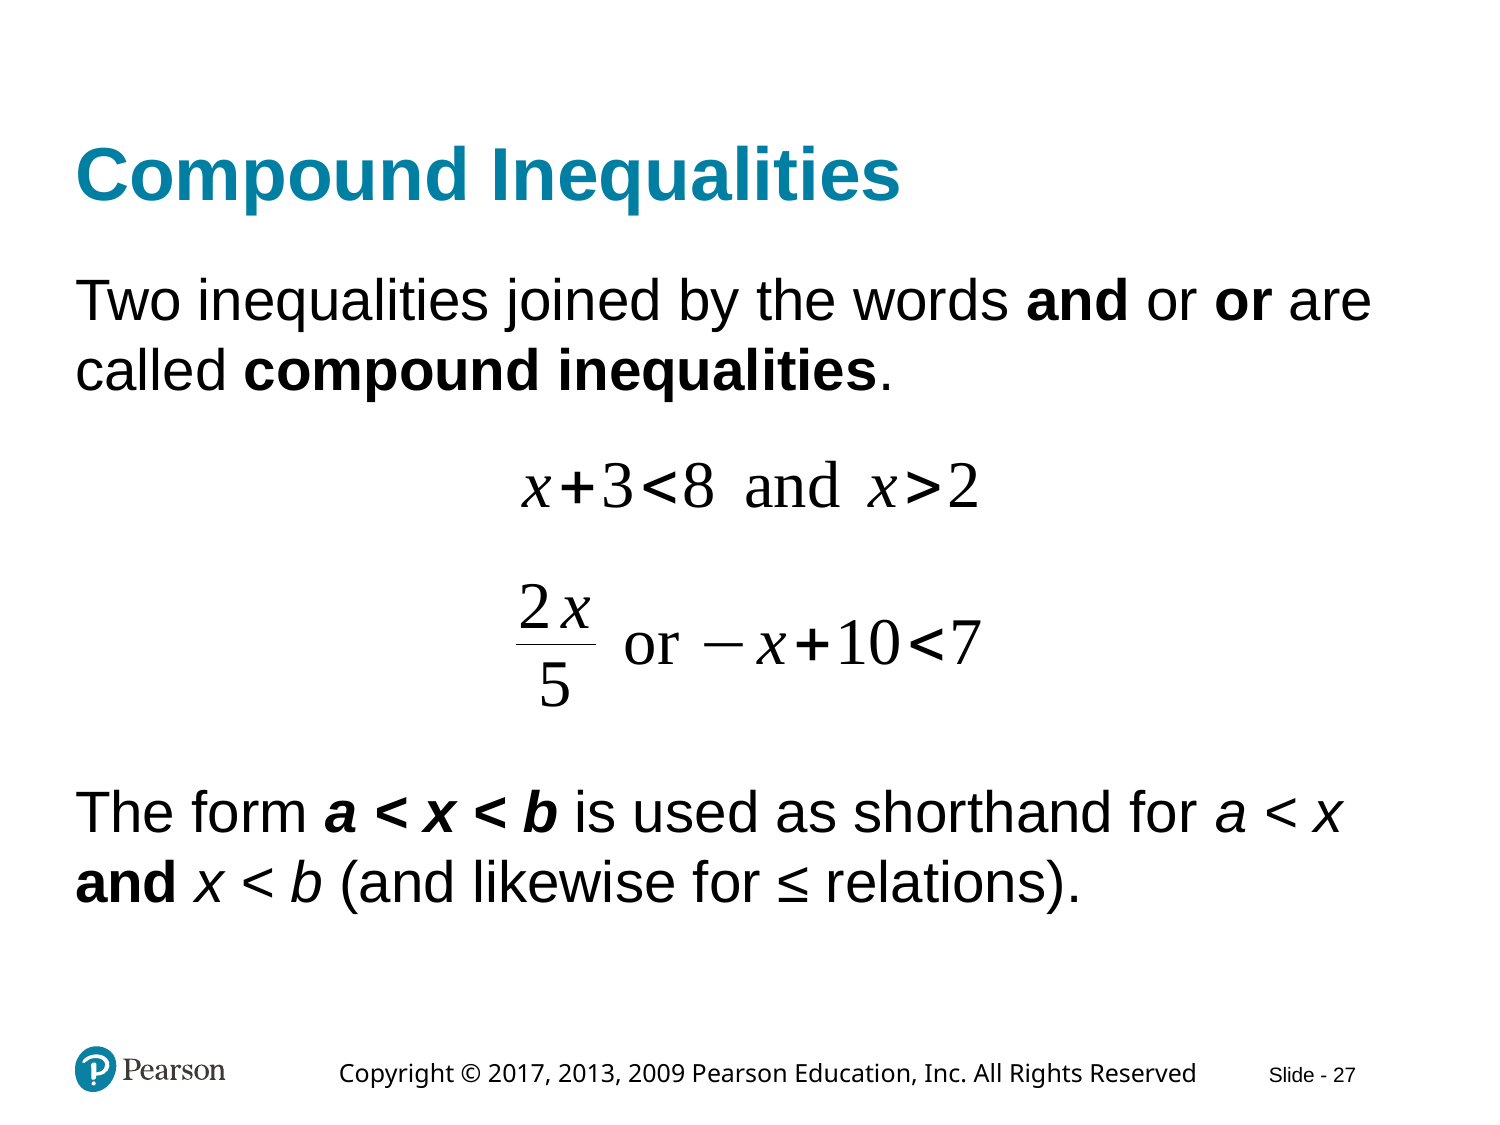

# Compound Inequalities
Two inequalities joined by the words and or or are called compound inequalities.
The form a < x < b is used as shorthand for a < x and x < b (and likewise for ≤ relations).